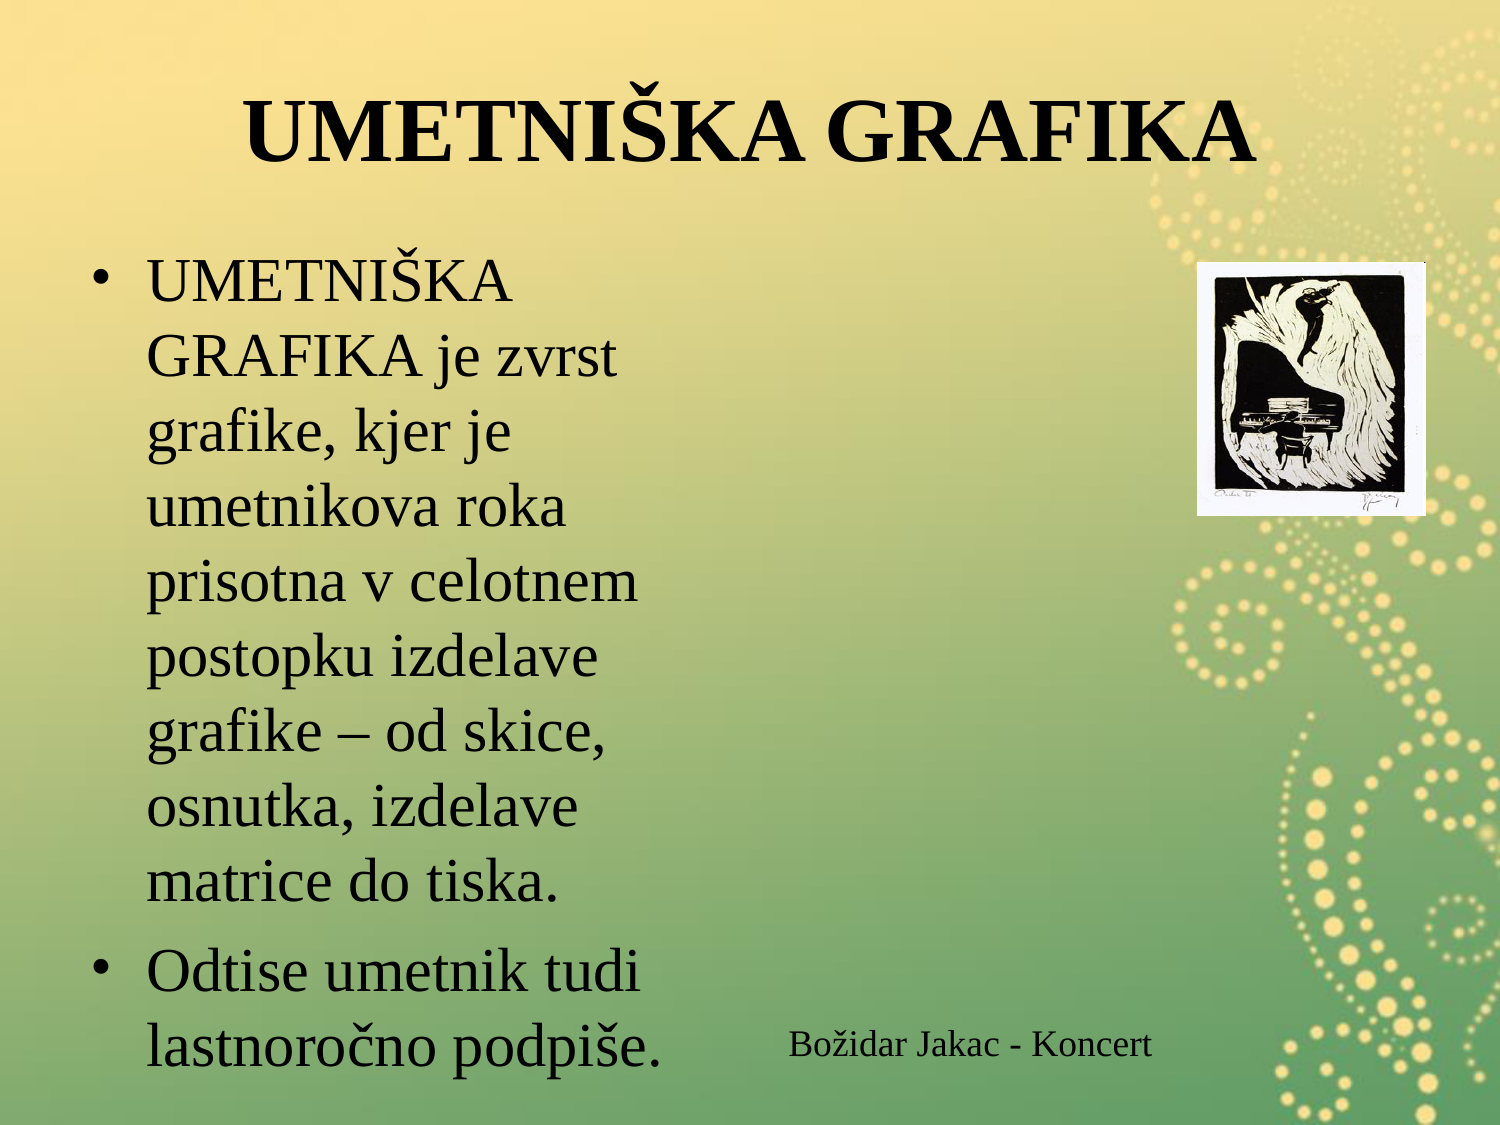

# UMETNIŠKA GRAFIKA
UMETNIŠKA GRAFIKA je zvrst grafike, kjer je umetnikova roka prisotna v celotnem postopku izdelave grafike – od skice, osnutka, izdelave matrice do tiska.
Odtise umetnik tudi lastnoročno podpiše.
Božidar Jakac - Koncert